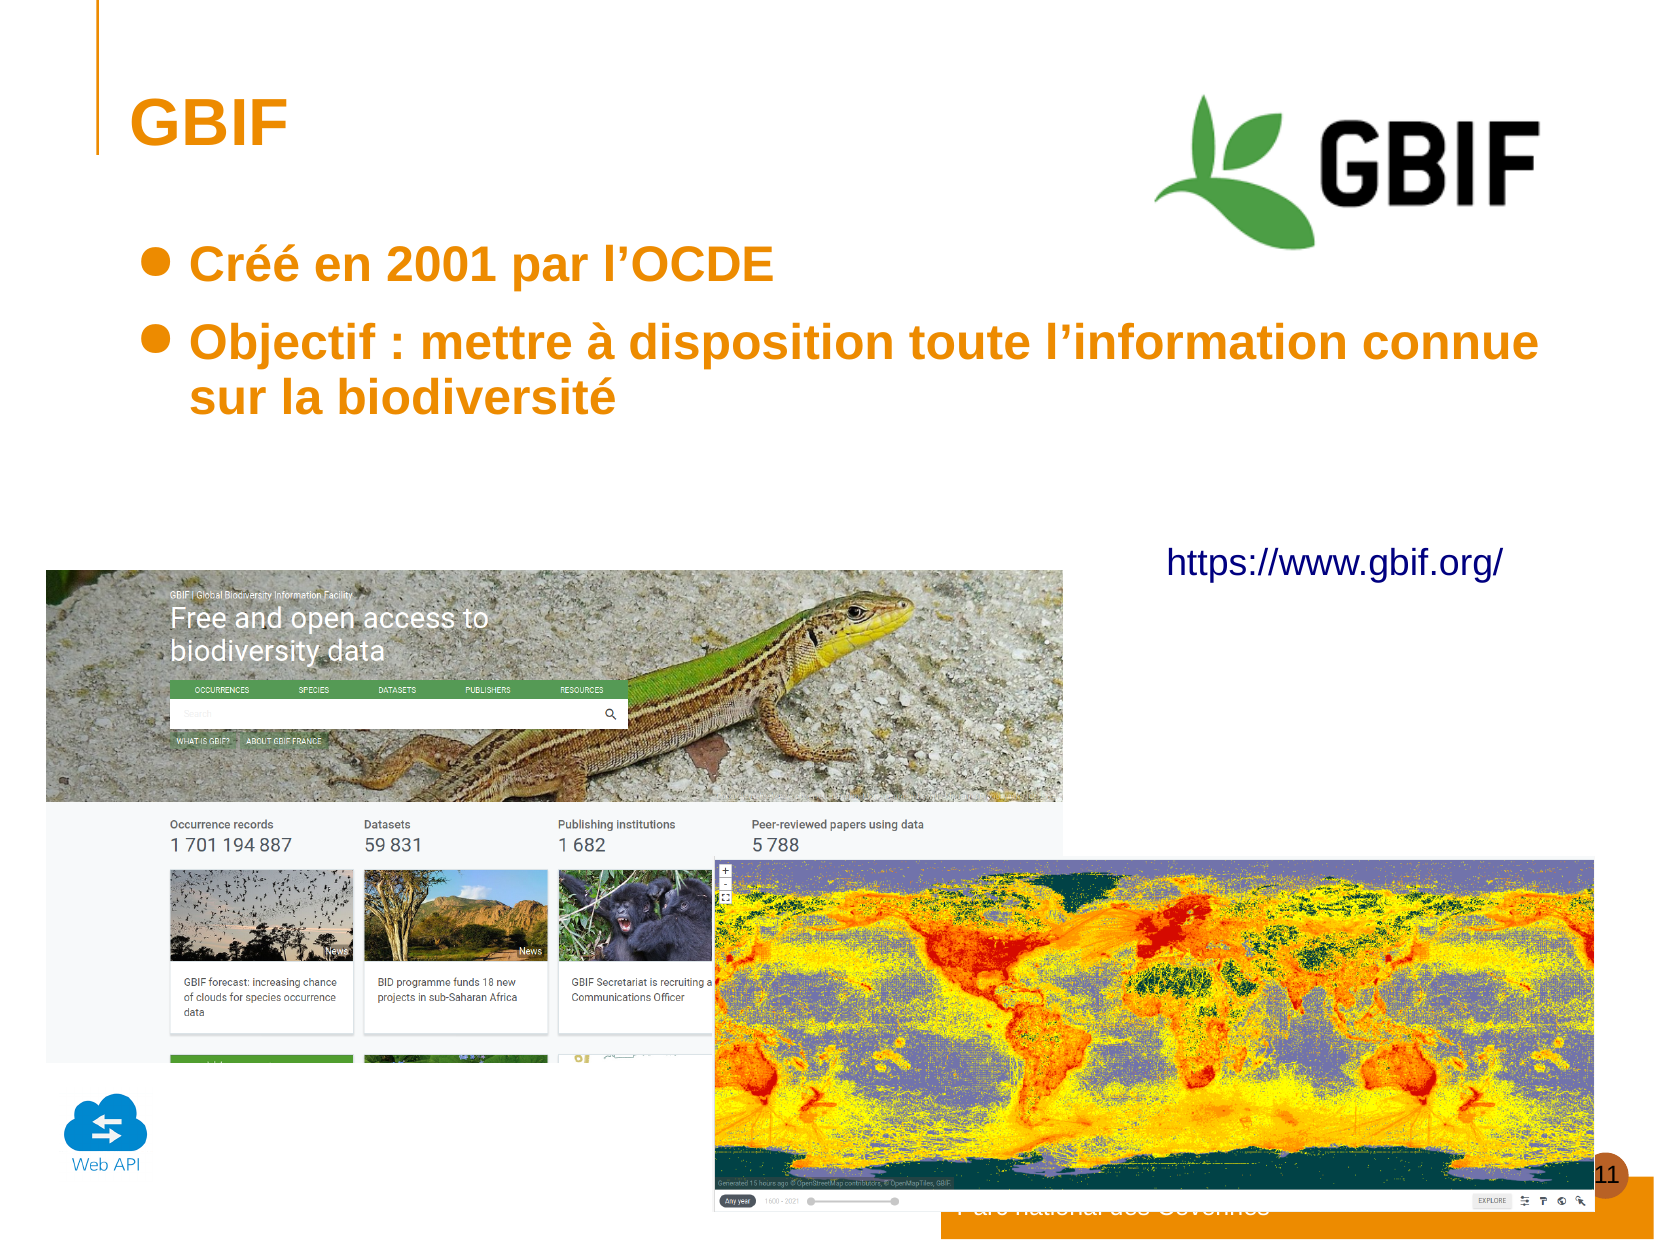

# GBIF
Créé en 2001 par l’OCDE
Objectif : mettre à disposition toute l’information connue sur la biodiversité
https://www.gbif.org/